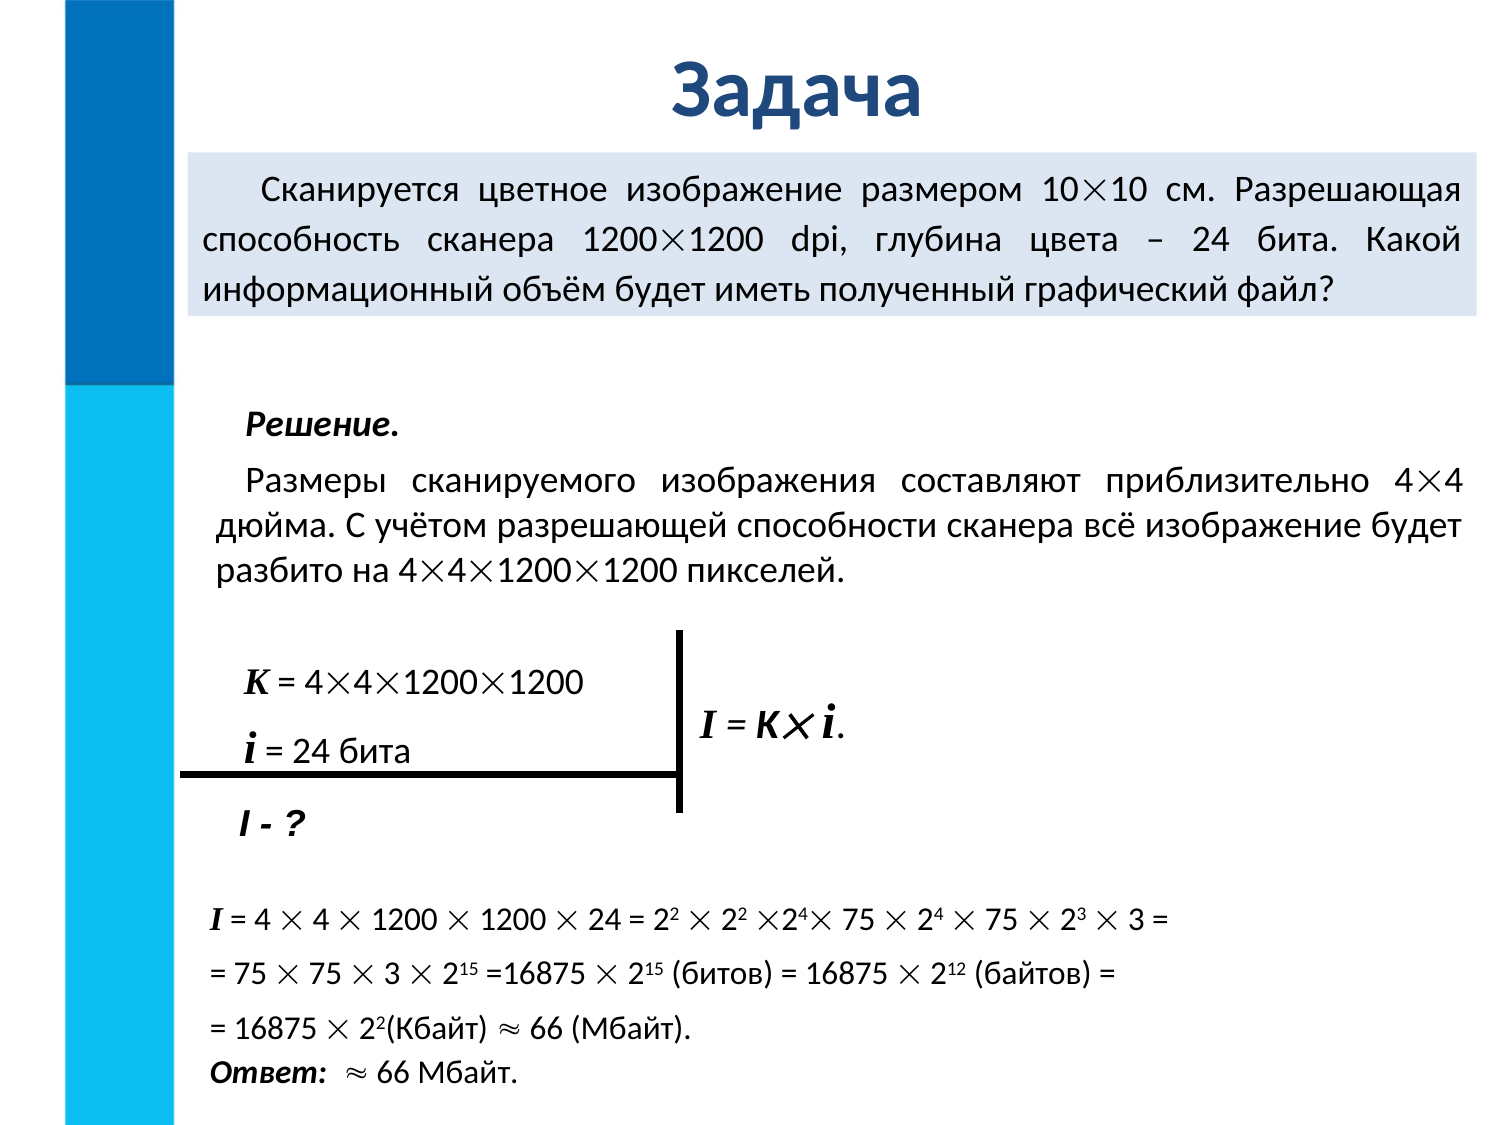

Задача
Сканируется цветное изображение размером 1010 см. Разрешающая способность сканера 12001200 dpi, глубина цвета – 24 бита. Какой информационный объём будет иметь полученный графический файл?
Решение.
Размеры сканируемого изображения составляют приблизительно 44 дюйма. С учётом разрешающей способности сканера всё изображение будет разбито на 4412001200 пикселей.
K = 4412001200
i = 24 бита
I = K i.
I - ?
I = 4  4  1200  1200  24 = 22  22 24 75  24  75  23  3 =
= 75  75  3  215 =16875  215 (битов) = 16875  212 (байтов) =
= 16875  22(Кбайт)  66 (Мбайт).
Ответ:  66 Мбайт.